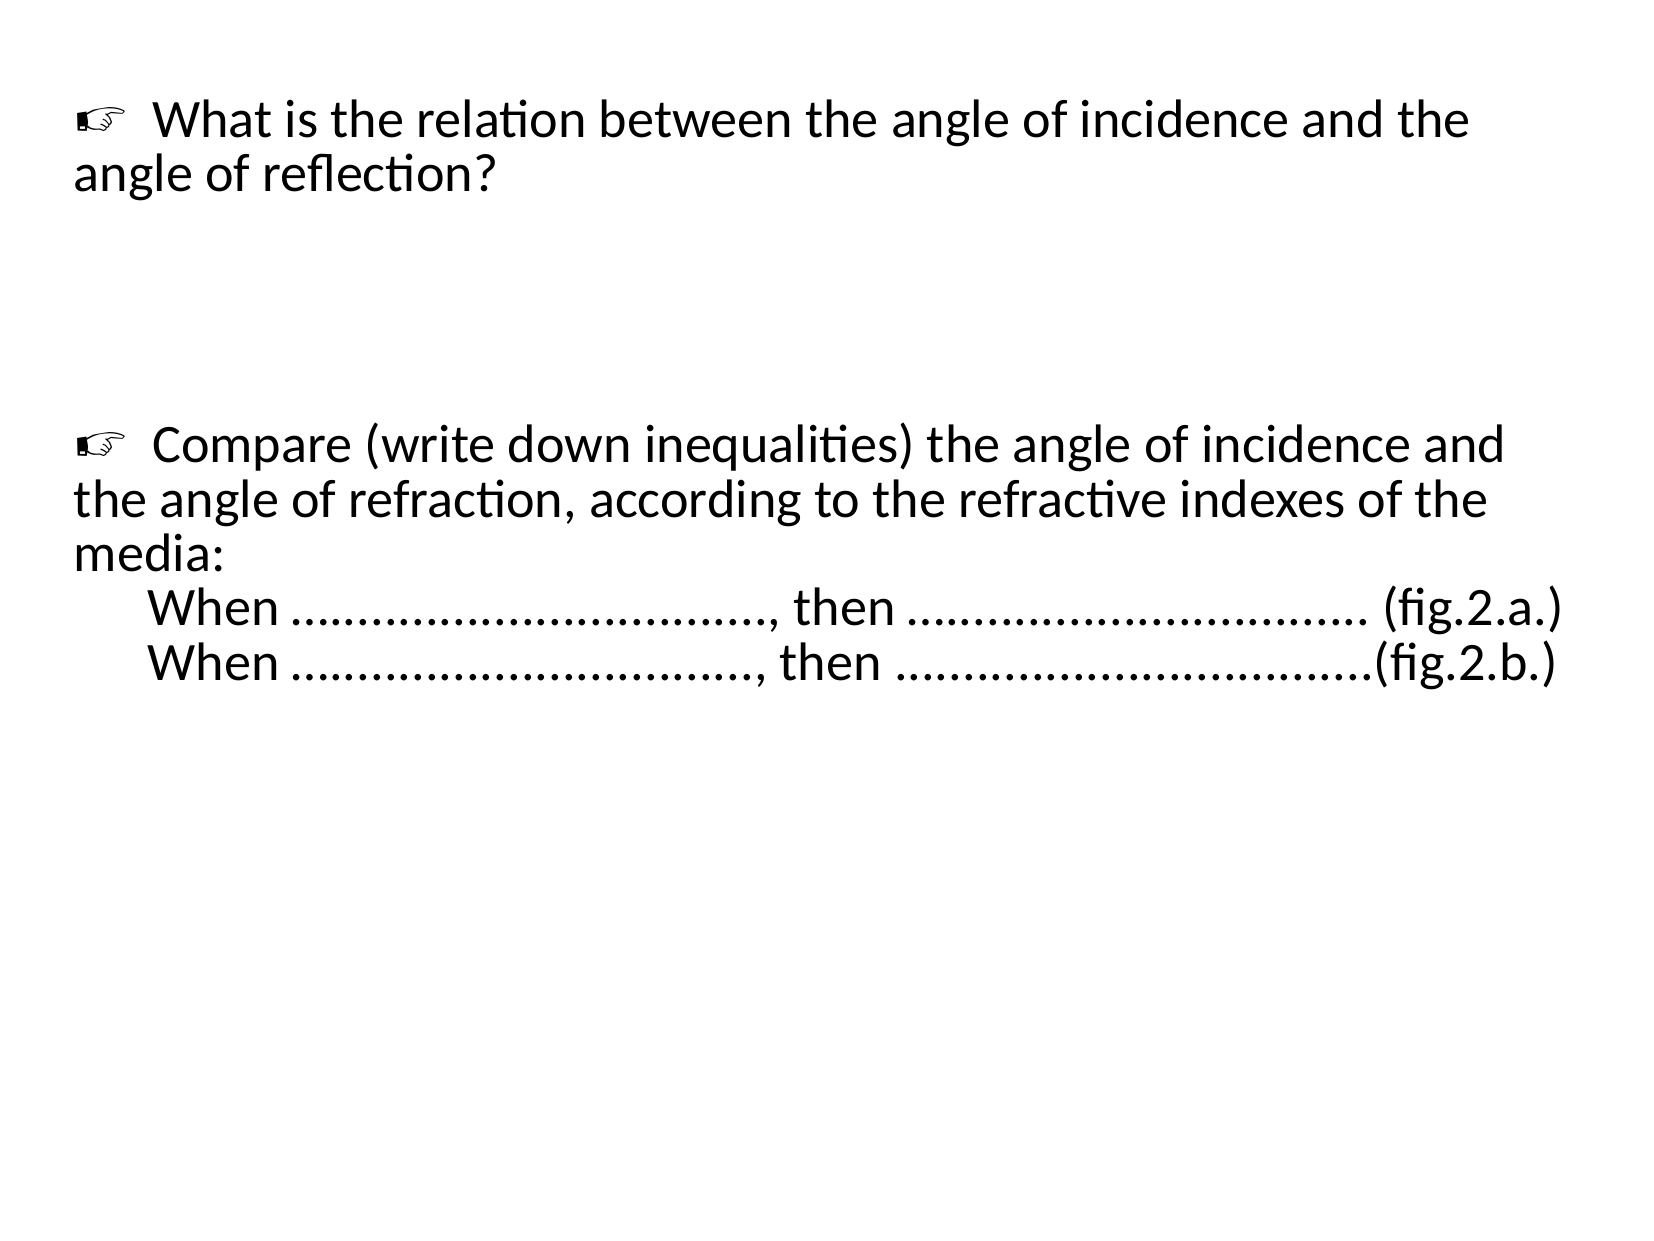

 What is the relation between the angle of incidence and the angle of reflection?
 Compare (write down inequalities) the angle of incidence and the angle of refraction, according to the refractive indexes of the media:
	When …................................, then …............................... (fig.2.a.)
	When …..............................., then ...................................(fig.2.b.)